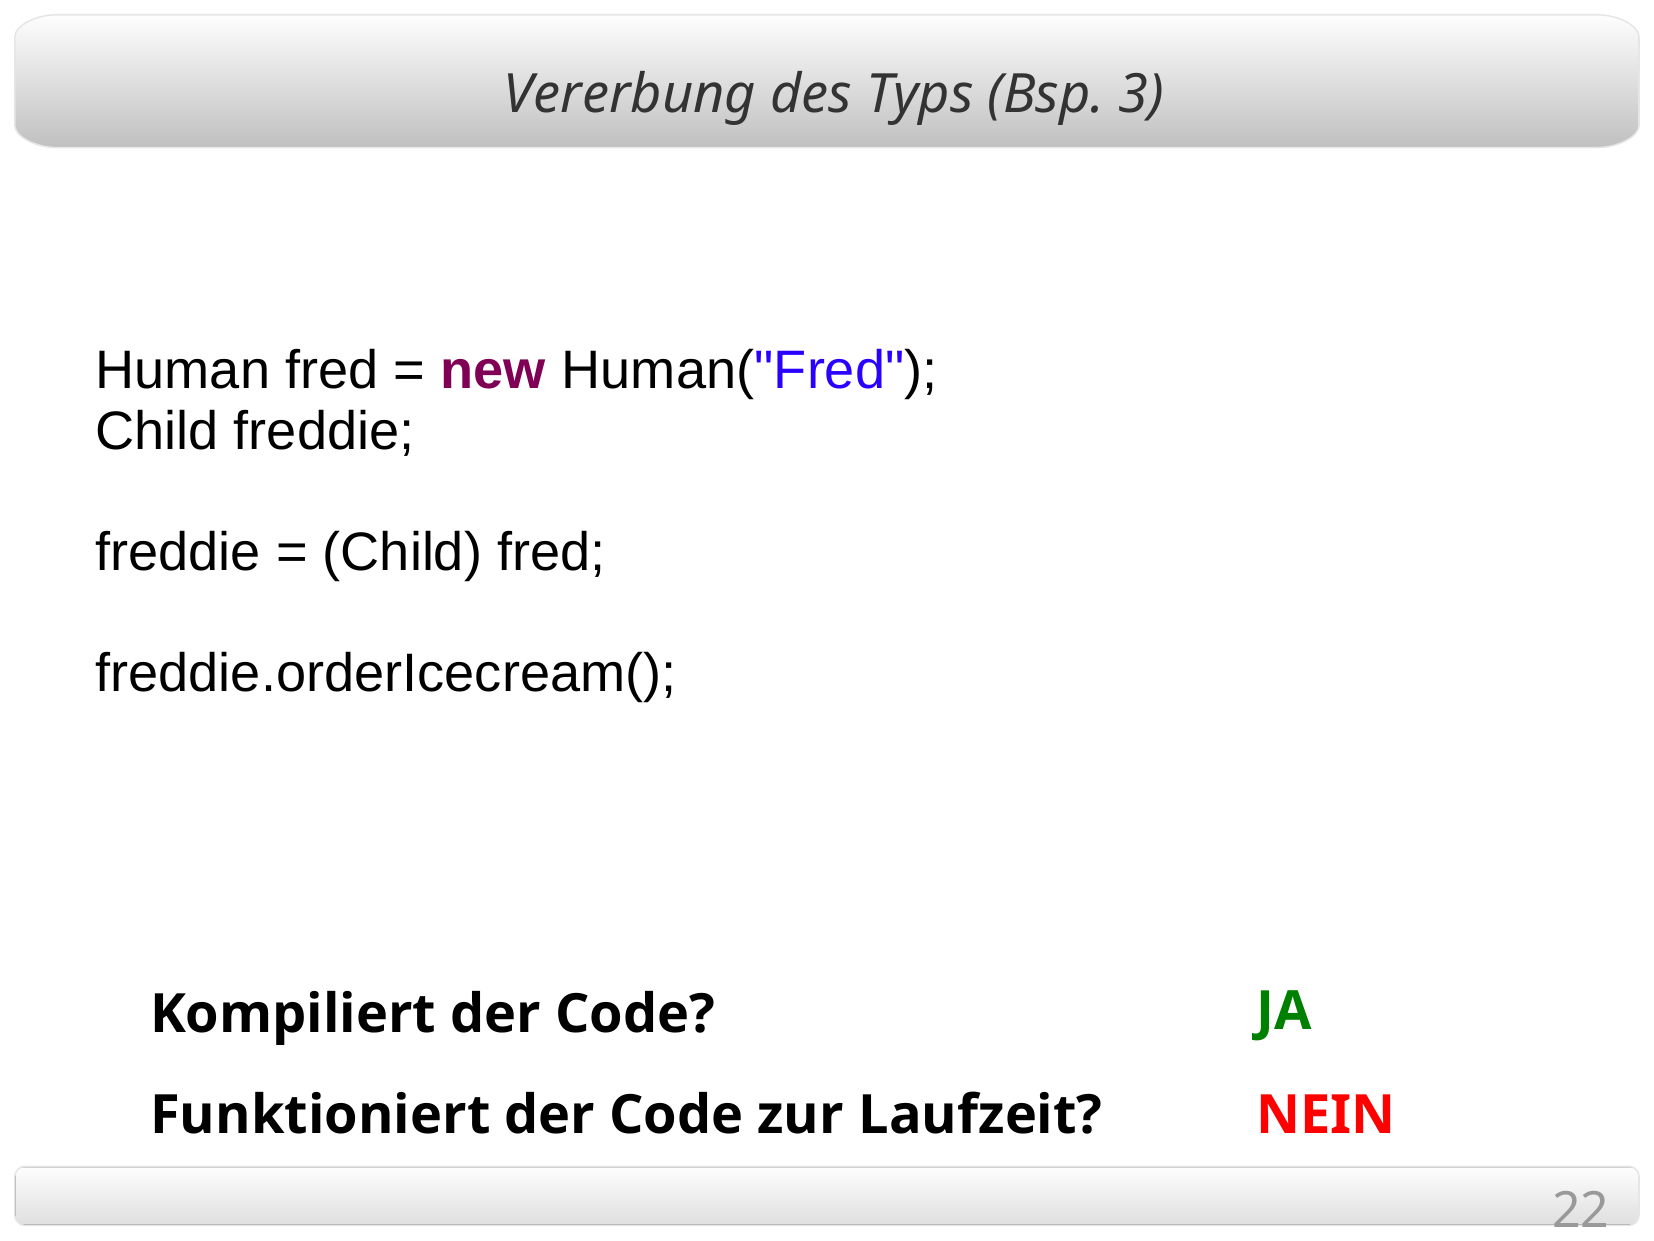

# Vererbung des Typs (Bsp. 3)
Human fred = new Human("Fred");
Child freddie;
freddie = (Child) fred;
freddie.orderIcecream();
JA
Kompiliert der Code?
NEIN
Funktioniert der Code zur Laufzeit?